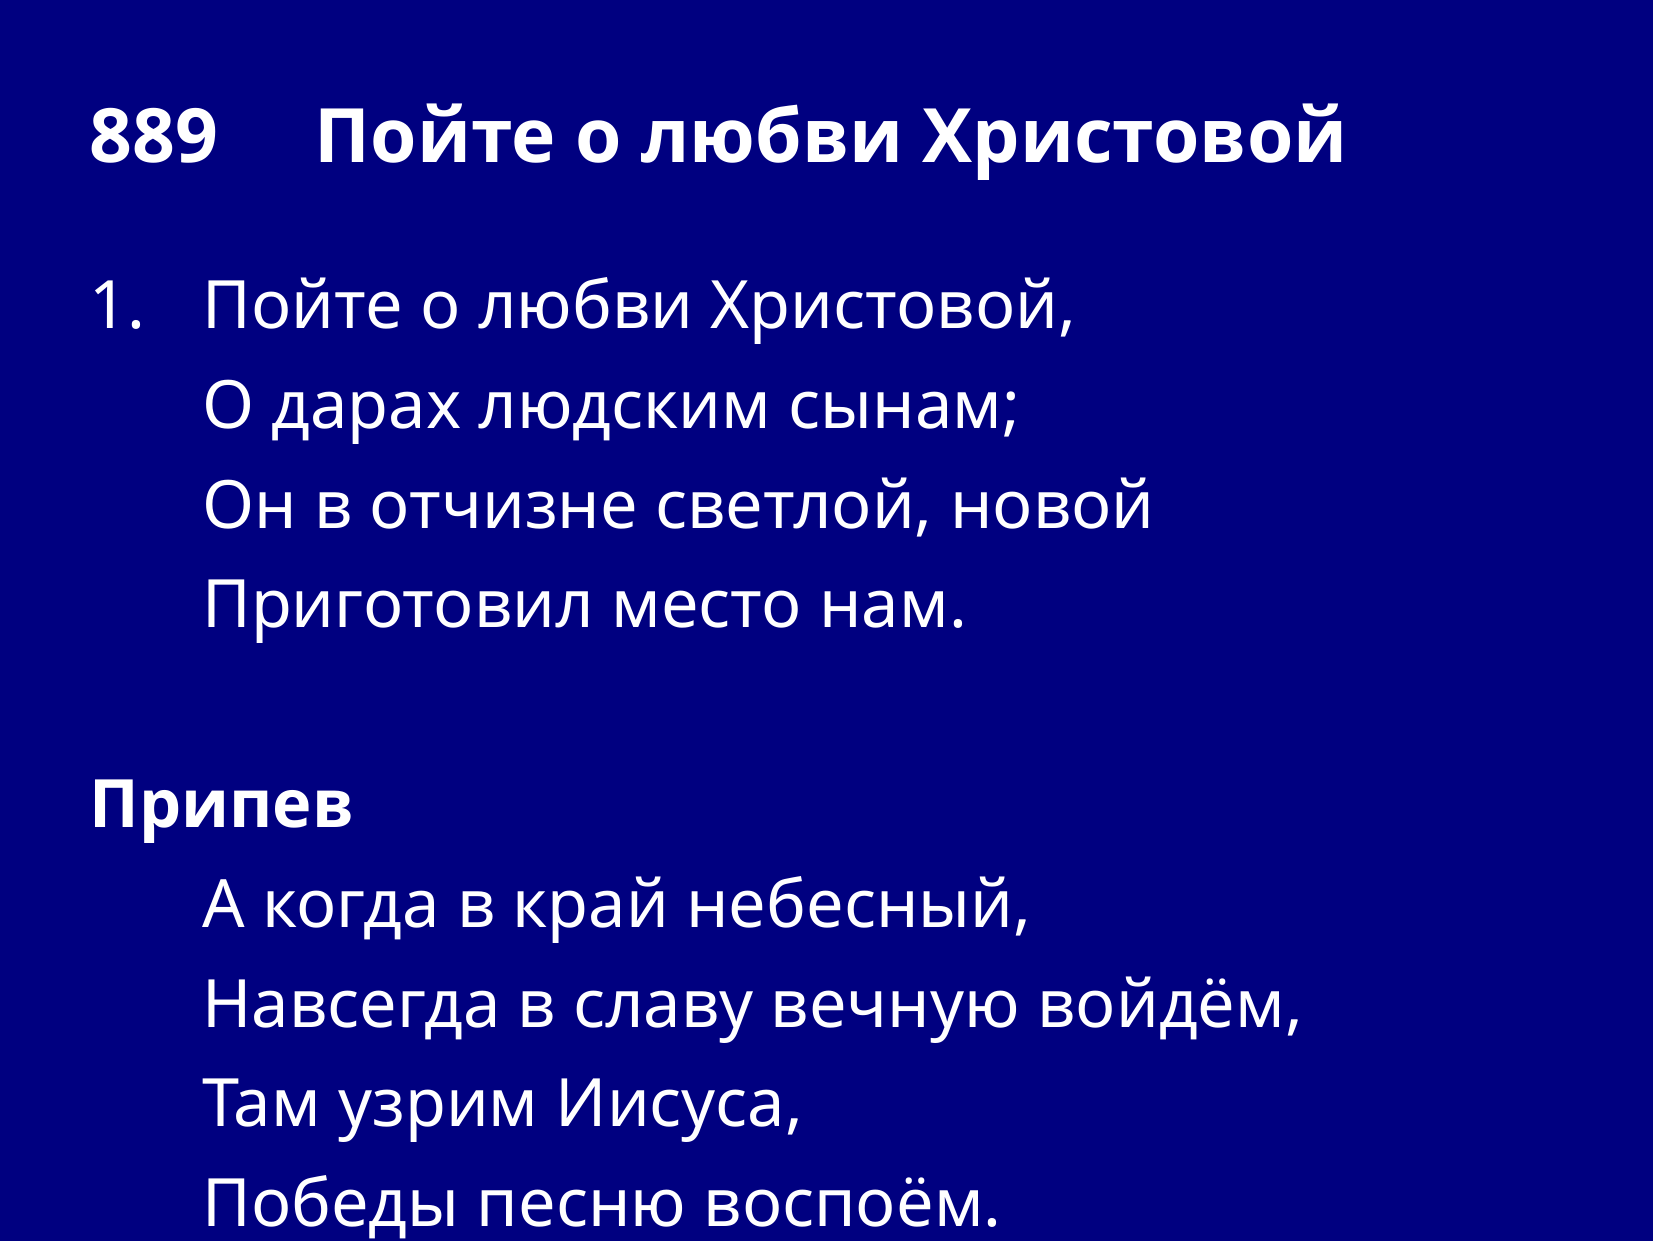

889	Пойте о любви Христовой
1.	Пойте о любви Христовой,
	О дарах людским сынам;
	Он в отчизне светлой, новой
	Приготовил место нам.
Припев
	А когда в край небесный,
	Навсегда в славу вечную войдём,
	Там узрим Иисуса,
	Победы песню воспоём.